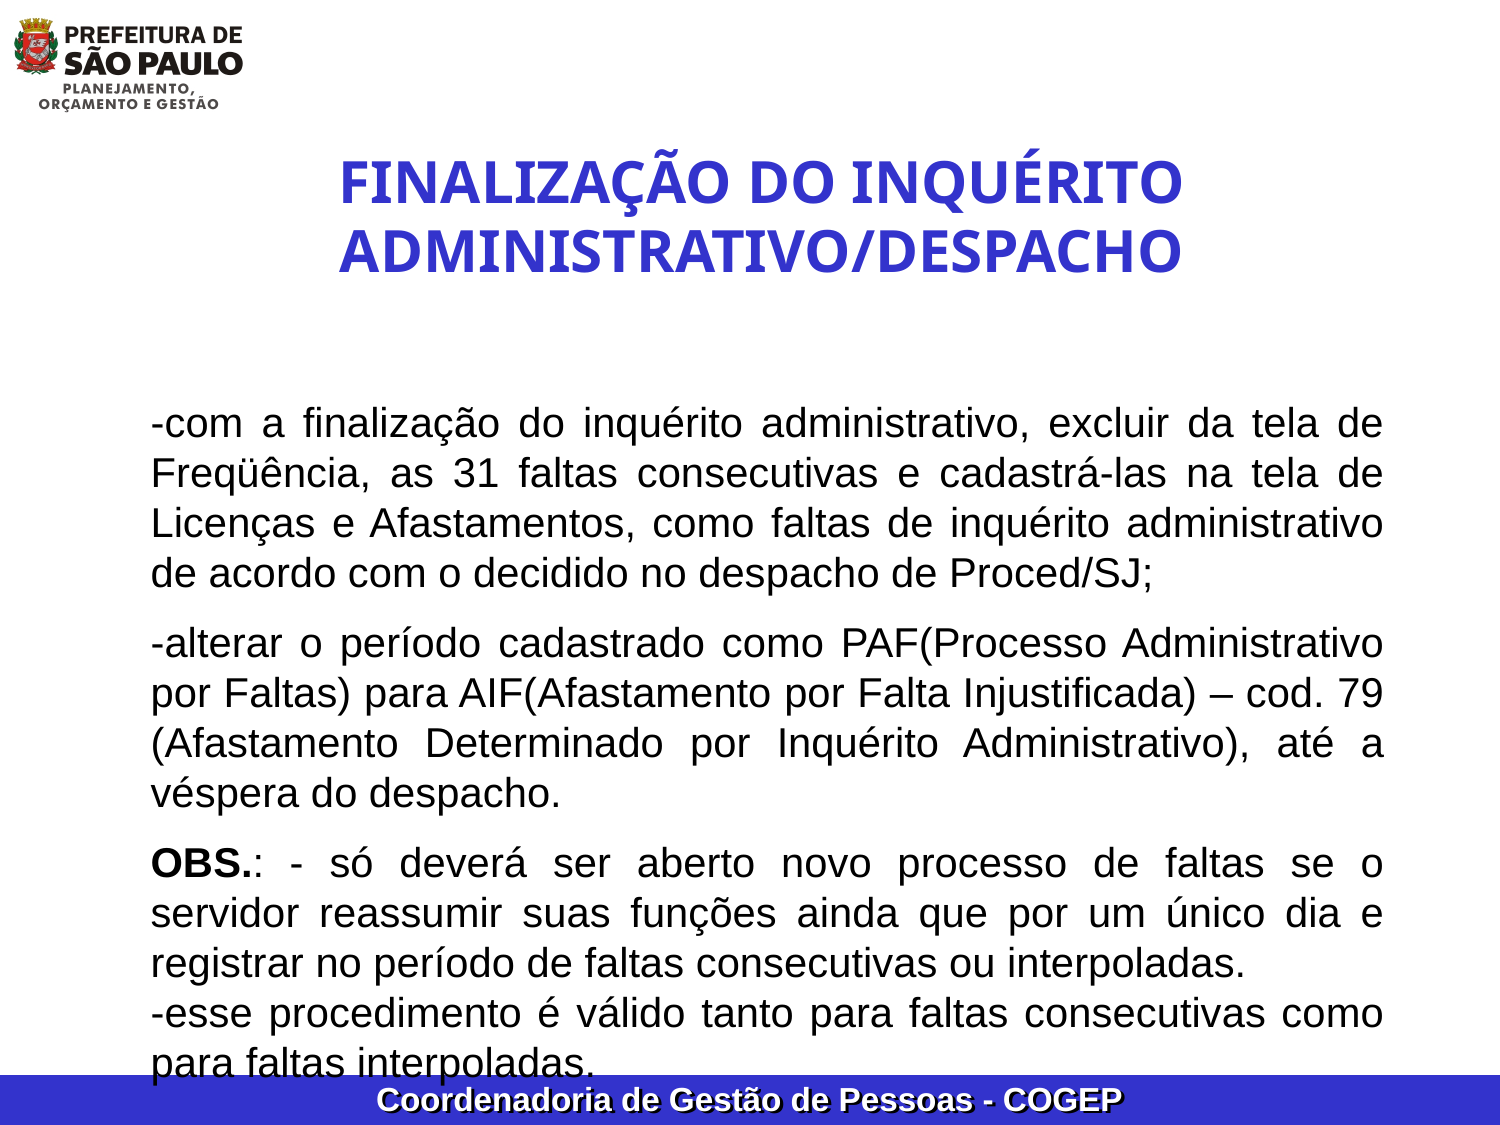

FINALIZAÇÃO DO INQUÉRITO ADMINISTRATIVO/DESPACHO
-com a finalização do inquérito administrativo, excluir da tela de Freqüência, as 31 faltas consecutivas e cadastrá-las na tela de Licenças e Afastamentos, como faltas de inquérito administrativo de acordo com o decidido no despacho de Proced/SJ;
-alterar o período cadastrado como PAF(Processo Administrativo por Faltas) para AIF(Afastamento por Falta Injustificada) – cod. 79 (Afastamento Determinado por Inquérito Administrativo), até a véspera do despacho.
OBS.: - só deverá ser aberto novo processo de faltas se o servidor reassumir suas funções ainda que por um único dia e registrar no período de faltas consecutivas ou interpoladas.
-esse procedimento é válido tanto para faltas consecutivas como para faltas interpoladas.